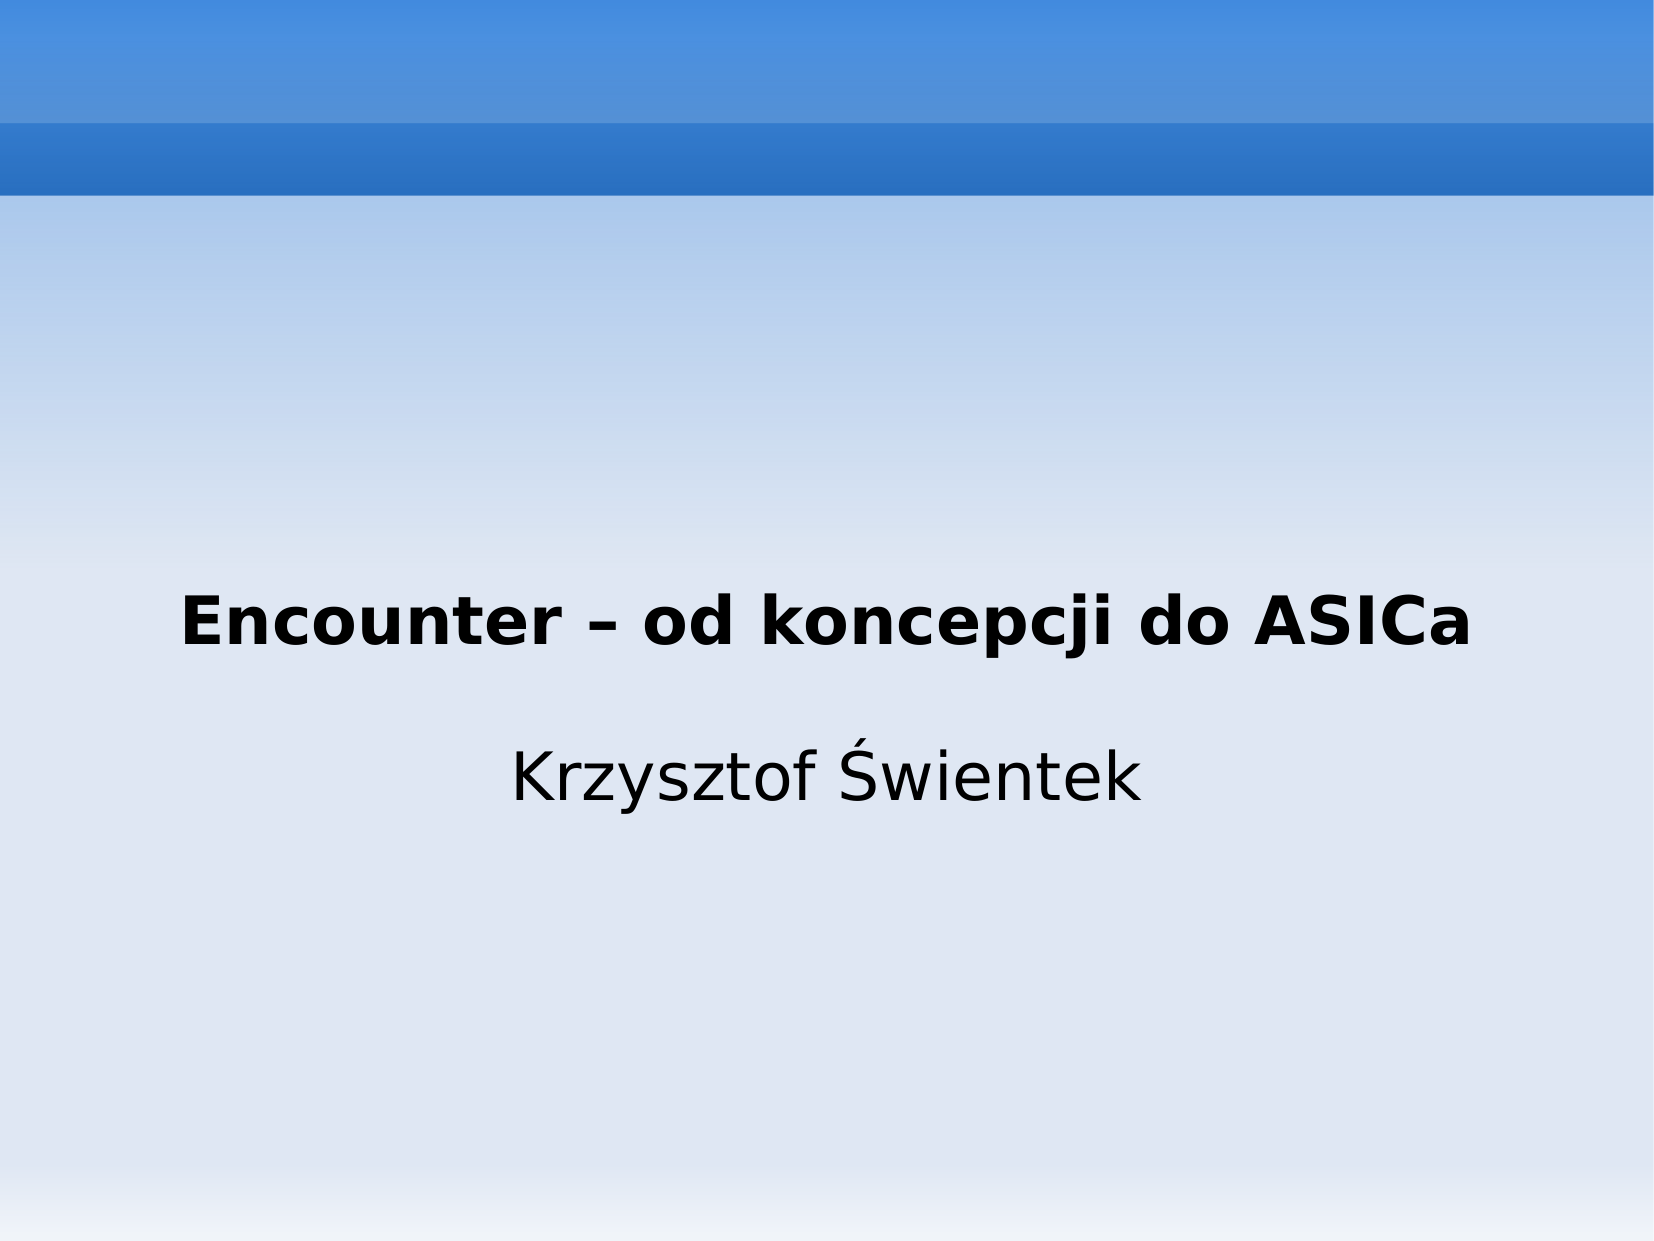

#
Encounter – od koncepcji do ASICa
Krzysztof Świentek